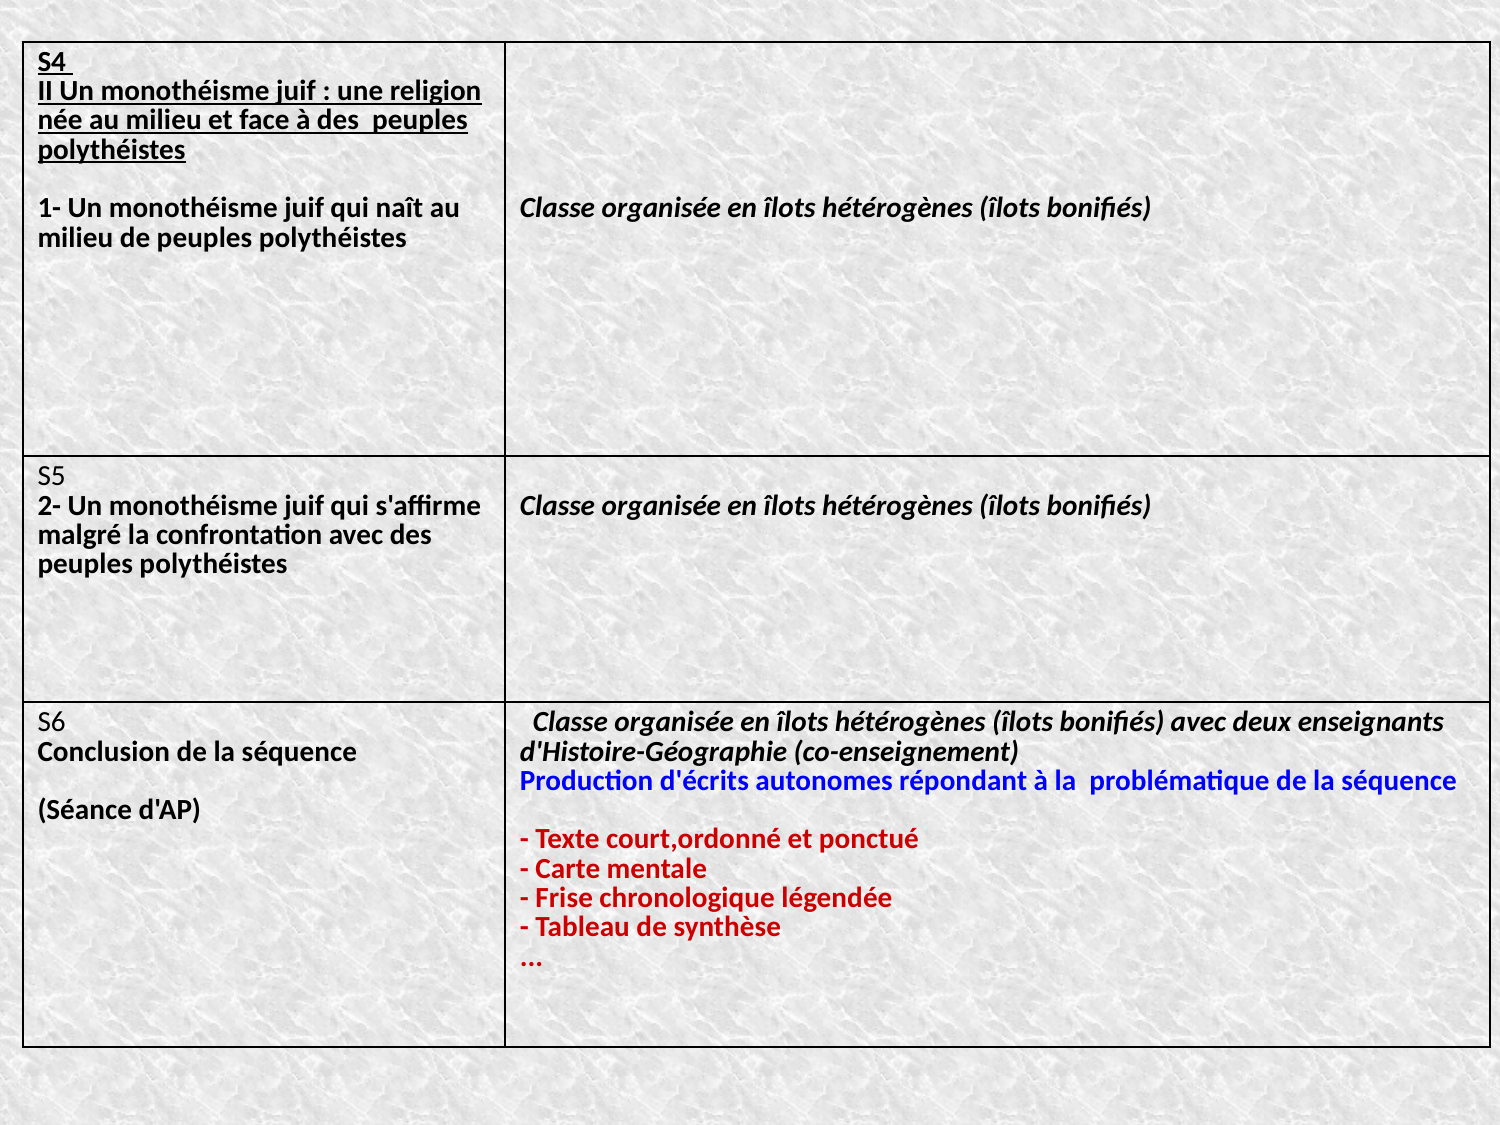

| S4 II Un monothéisme juif : une religion née au milieu et face à des peuples polythéistes 1- Un monothéisme juif qui naît au milieu de peuples polythéistes | Classe organisée en îlots hétérogènes (îlots bonifiés) |
| --- | --- |
| S5 2- Un monothéisme juif qui s'affirme malgré la confrontation avec des peuples polythéistes | Classe organisée en îlots hétérogènes (îlots bonifiés) |
| S6 Conclusion de la séquence  (Séance d'AP) | Classe organisée en îlots hétérogènes (îlots bonifiés) avec deux enseignants d'Histoire-Géographie (co-enseignement) Production d'écrits autonomes répondant à la problématique de la séquence - Texte court,ordonné et ponctué - Carte mentale - Frise chronologique légendée - Tableau de synthèse ... |